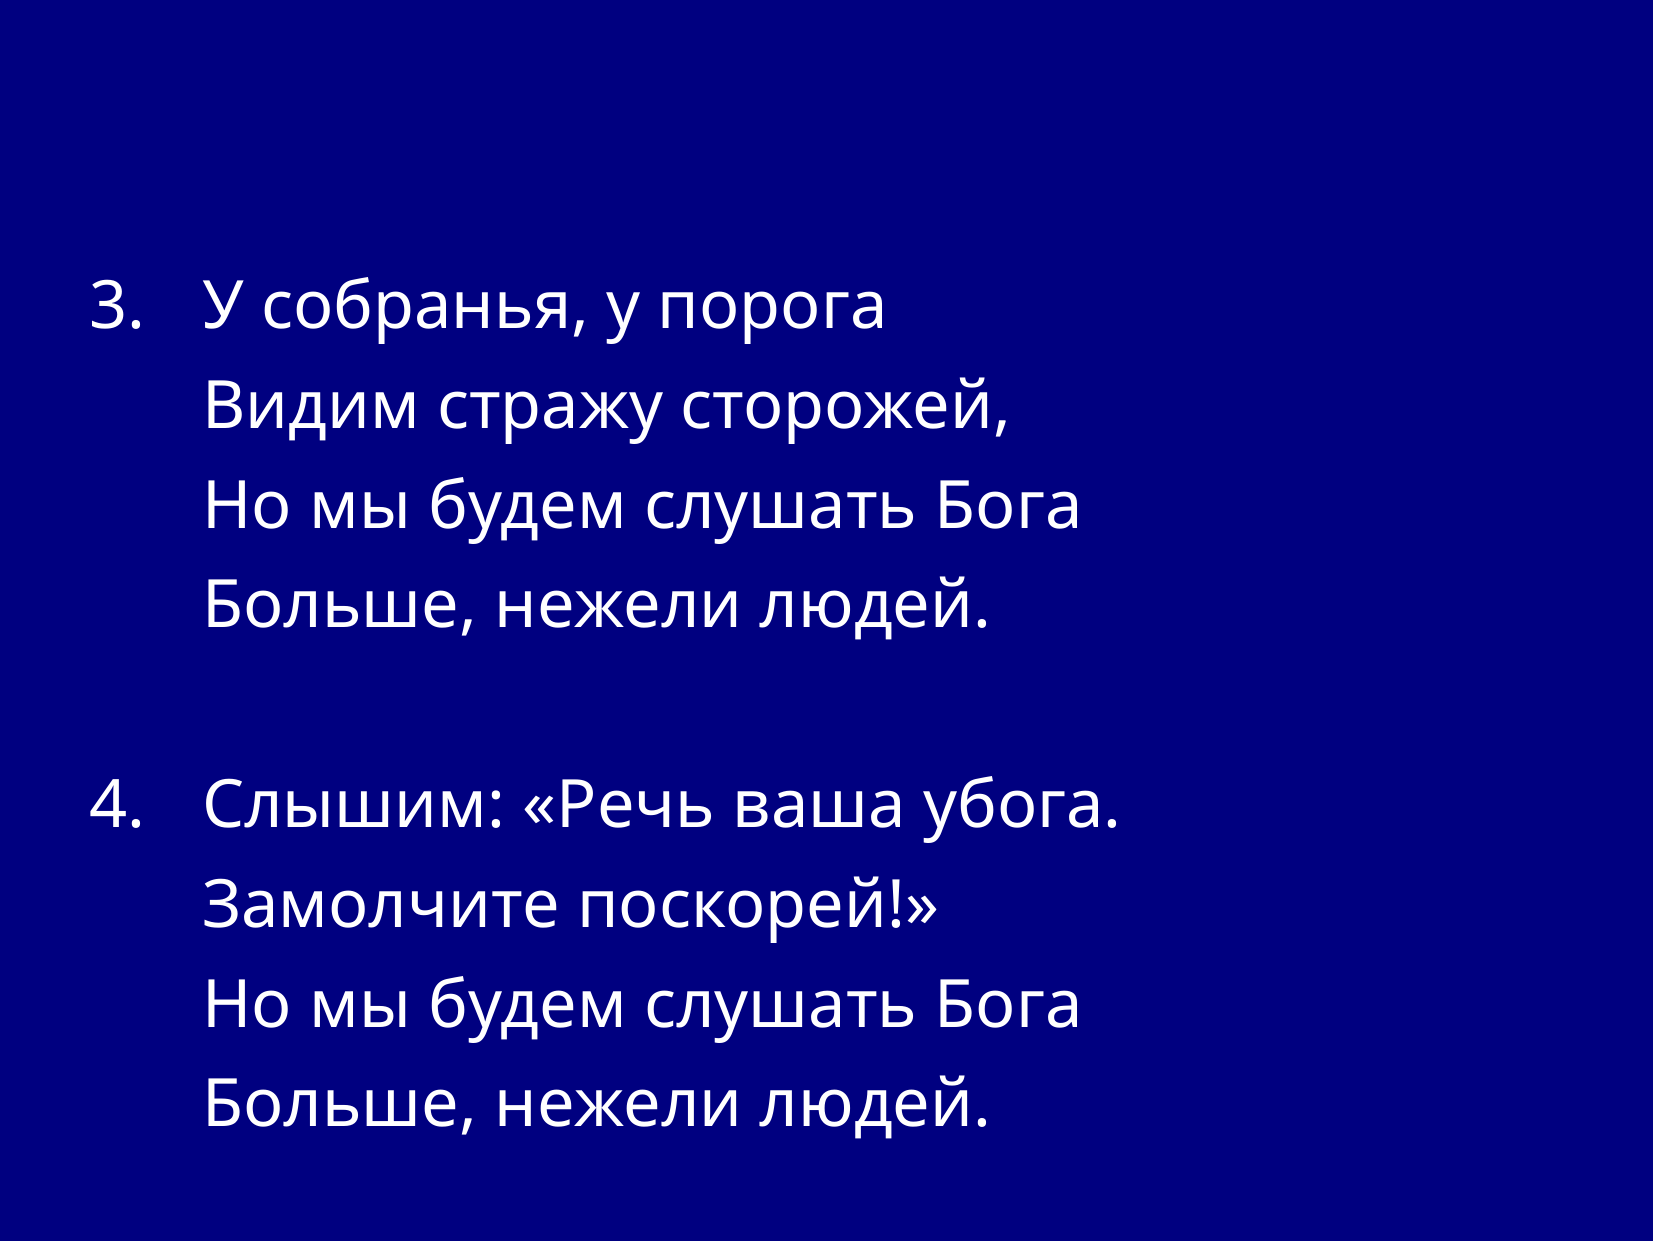

3.	У собранья, у порога
	Видим стражу сторожей,
	Но мы будем слушать Бога
	Больше, нежели людей.
4.	Слышим: «Речь ваша убога.
	Замолчите поскорей!»
	Но мы будем слушать Бога
	Больше, нежели людей.